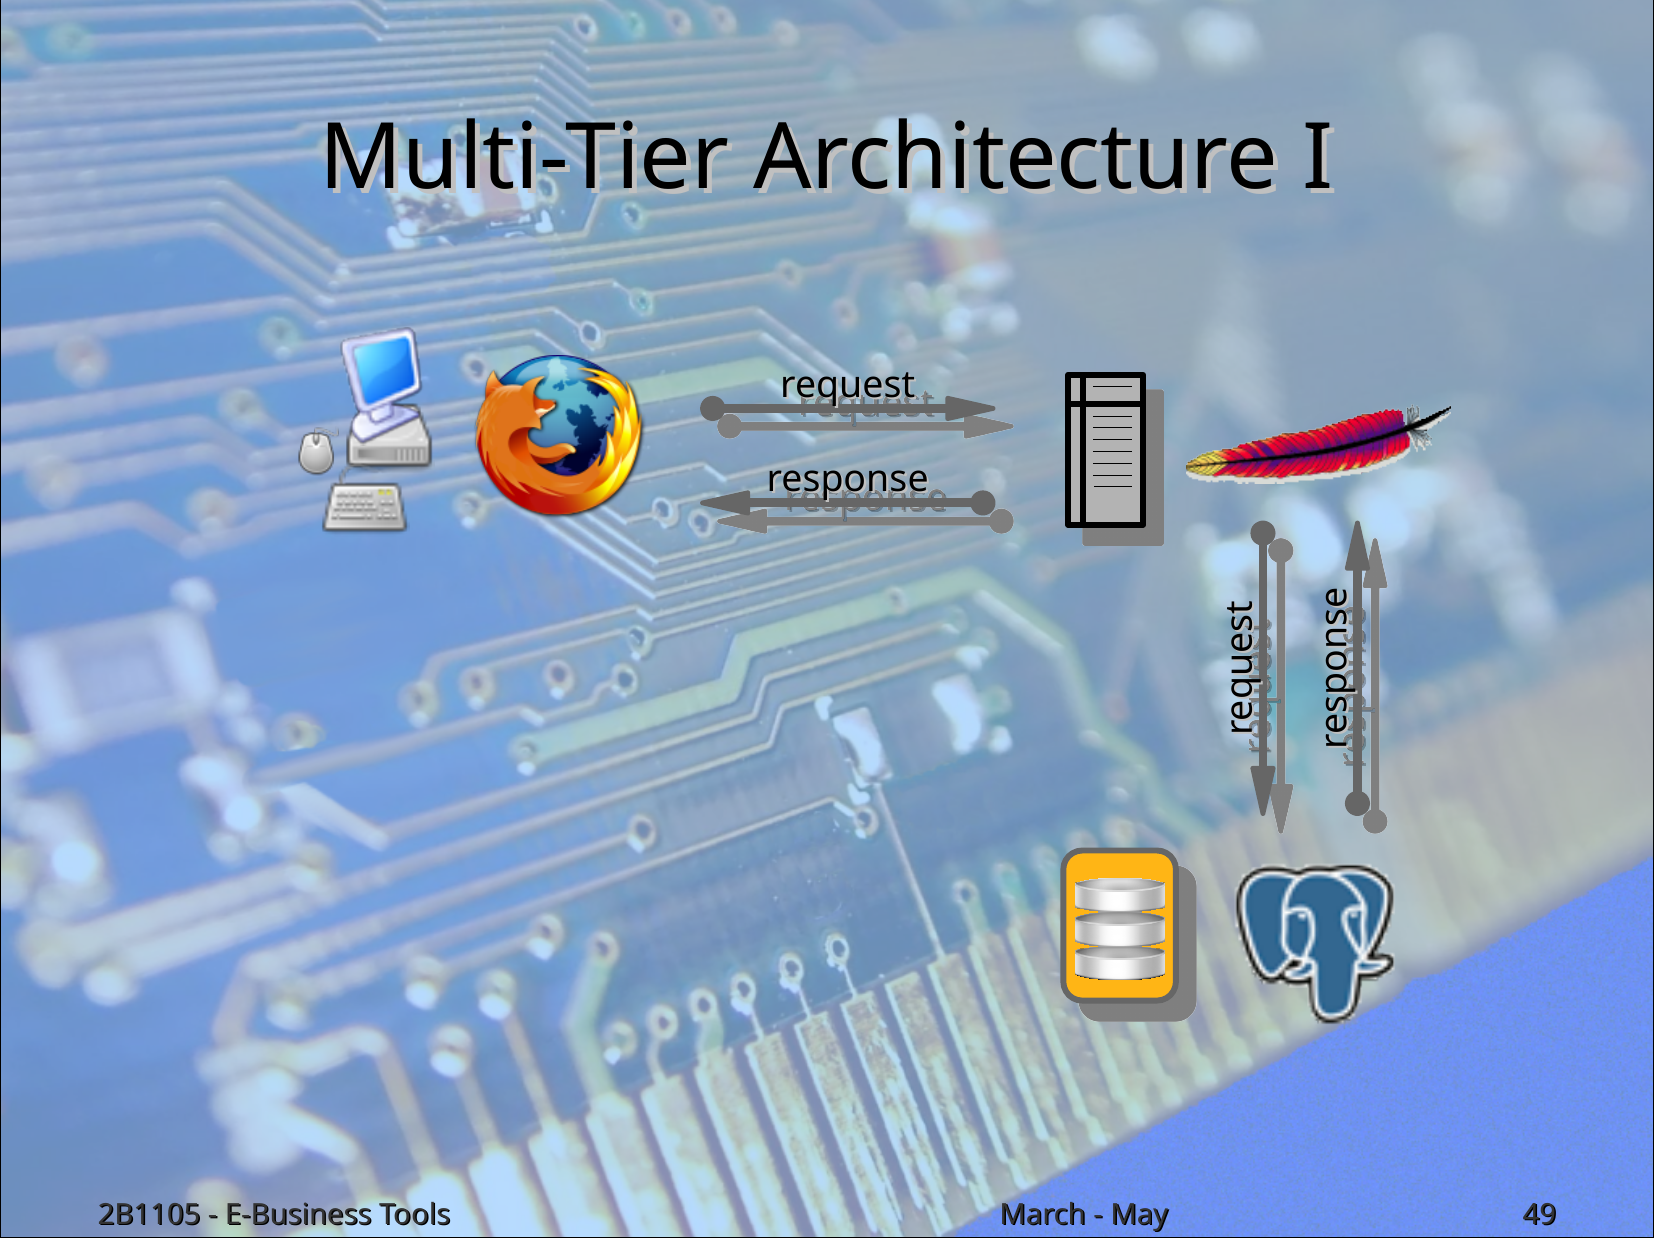

# Multi-Tier Architecture I
request
response
request
response